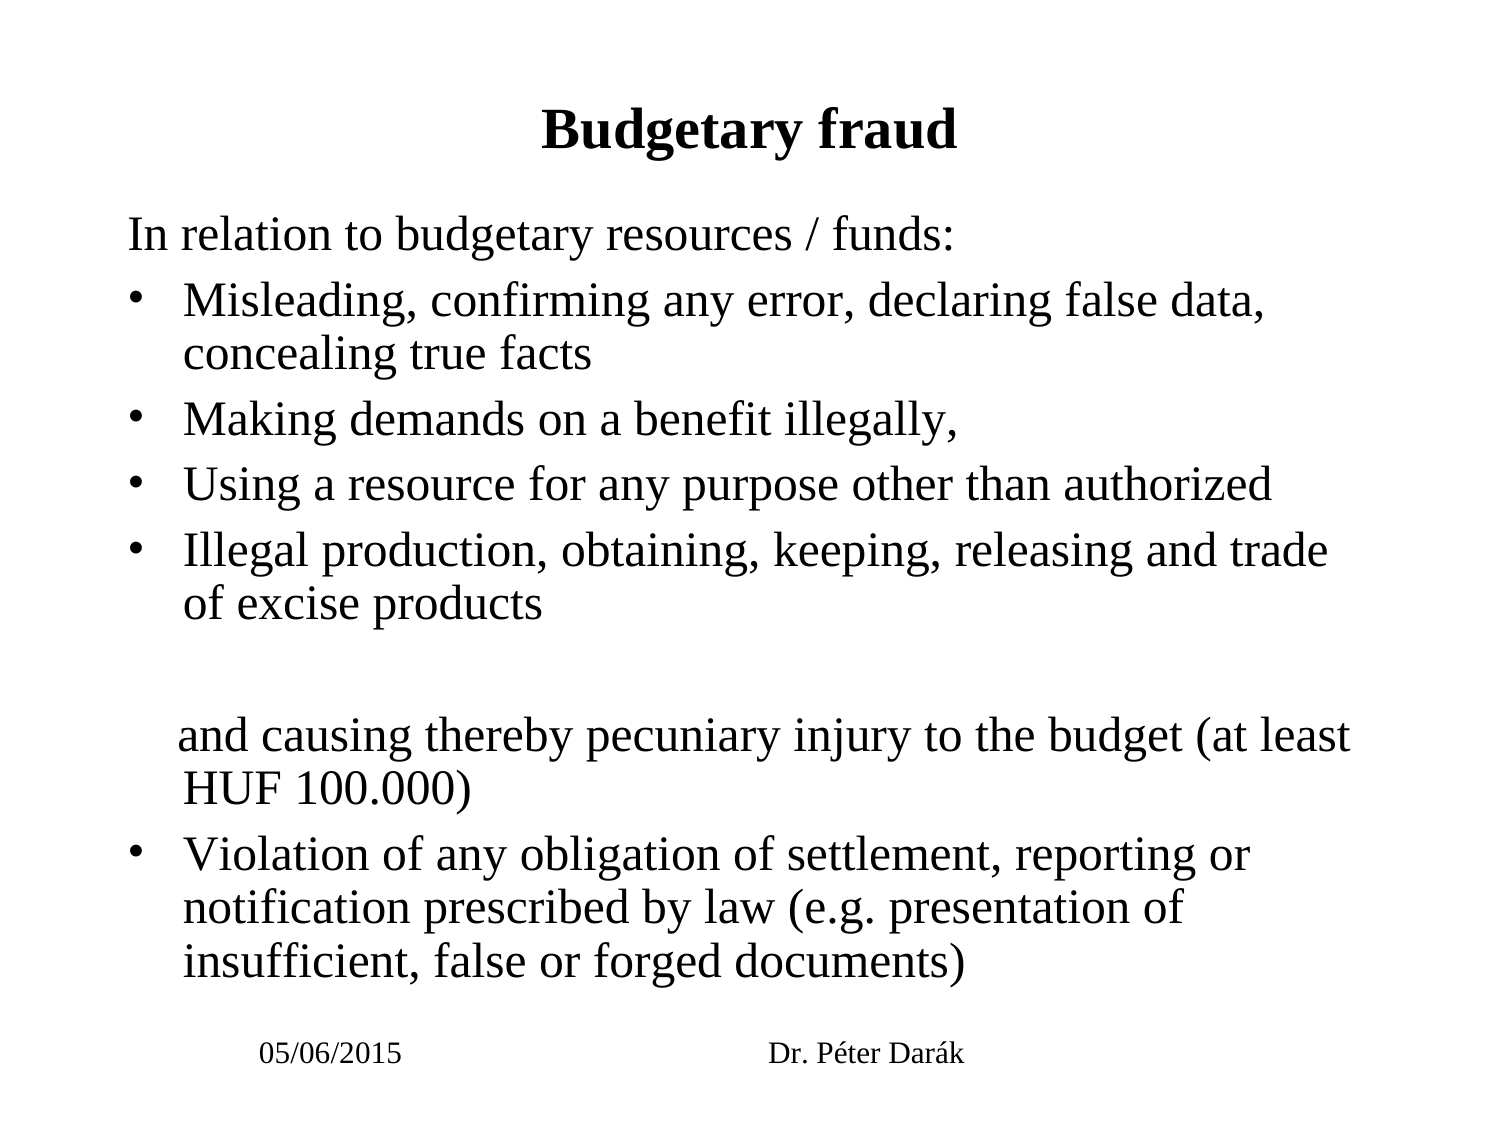

# Budgetary fraud
In relation to budgetary resources / funds:
Misleading, confirming any error, declaring false data, concealing true facts
Making demands on a benefit illegally,
Using a resource for any purpose other than authorized
Illegal production, obtaining, keeping, releasing and trade of excise products
 and causing thereby pecuniary injury to the budget (at least HUF 100.000)
Violation of any obligation of settlement, reporting or notification prescribed by law (e.g. presentation of insufficient, false or forged documents)
05/06/2015
Dr. Péter Darák